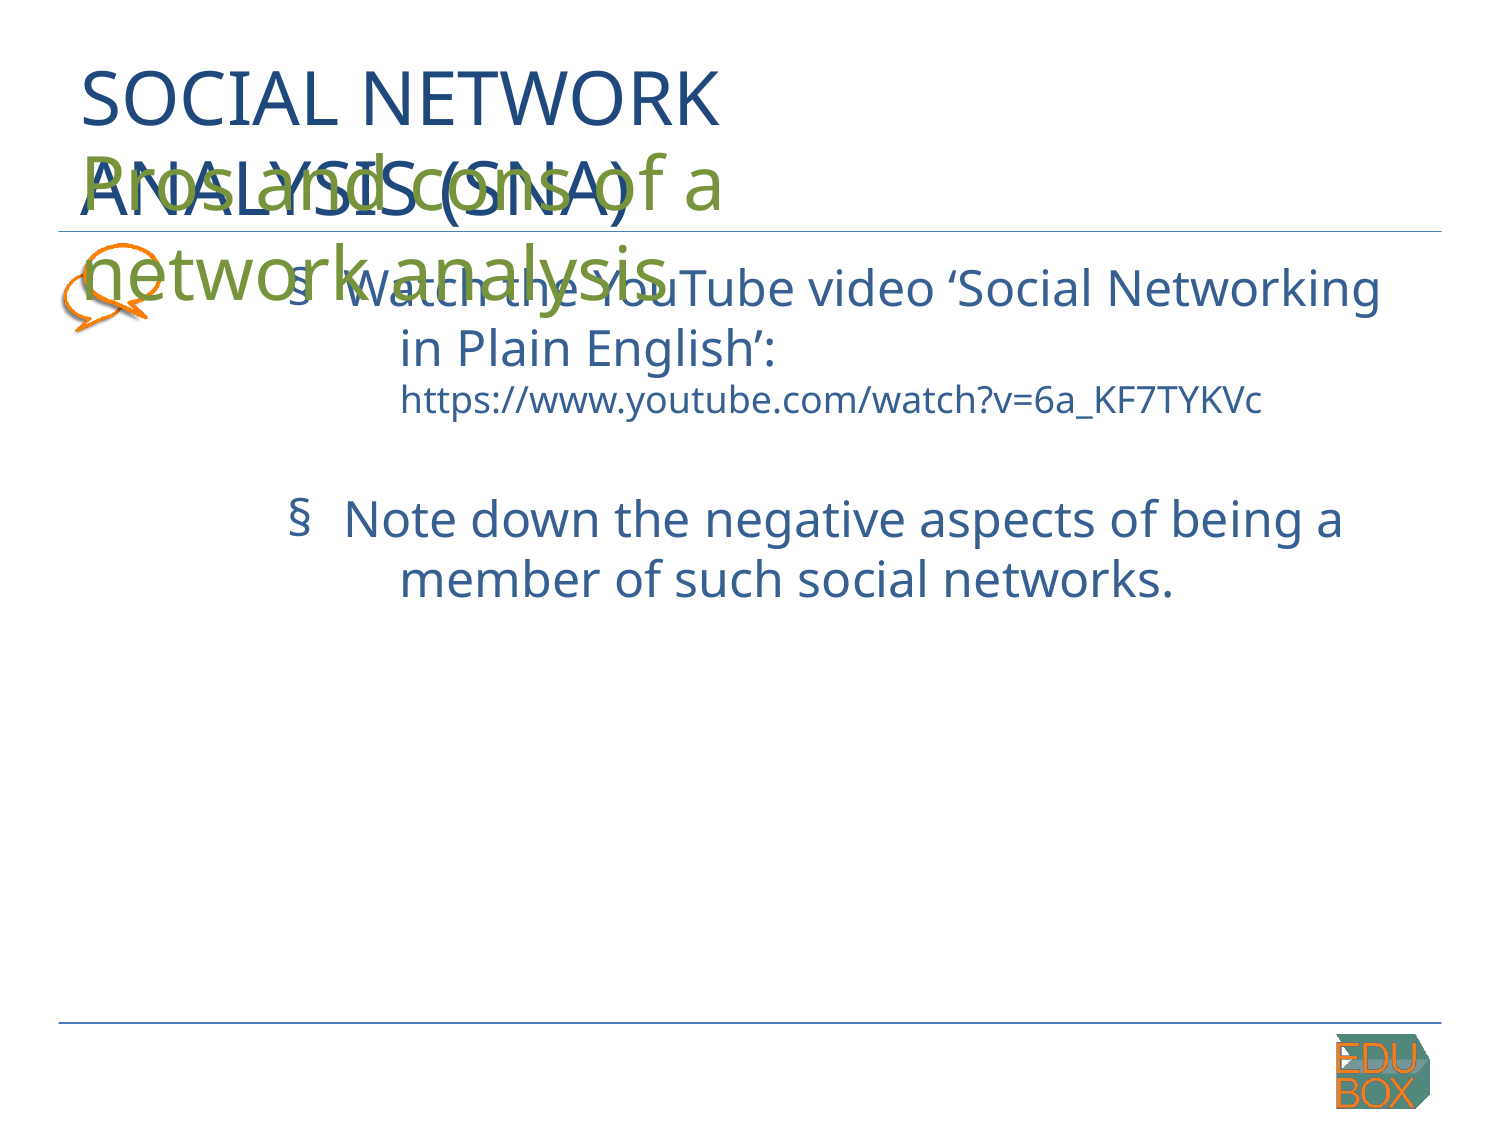

# SOCIAL NETWORK ANALYSIS (SNA)
Pros and cons of a network analysis
Watch the YouTube video ‘Social Networking in Plain English’: https://www.youtube.com/watch?v=6a_KF7TYKVc
Note down the negative aspects of being a member of such social networks.